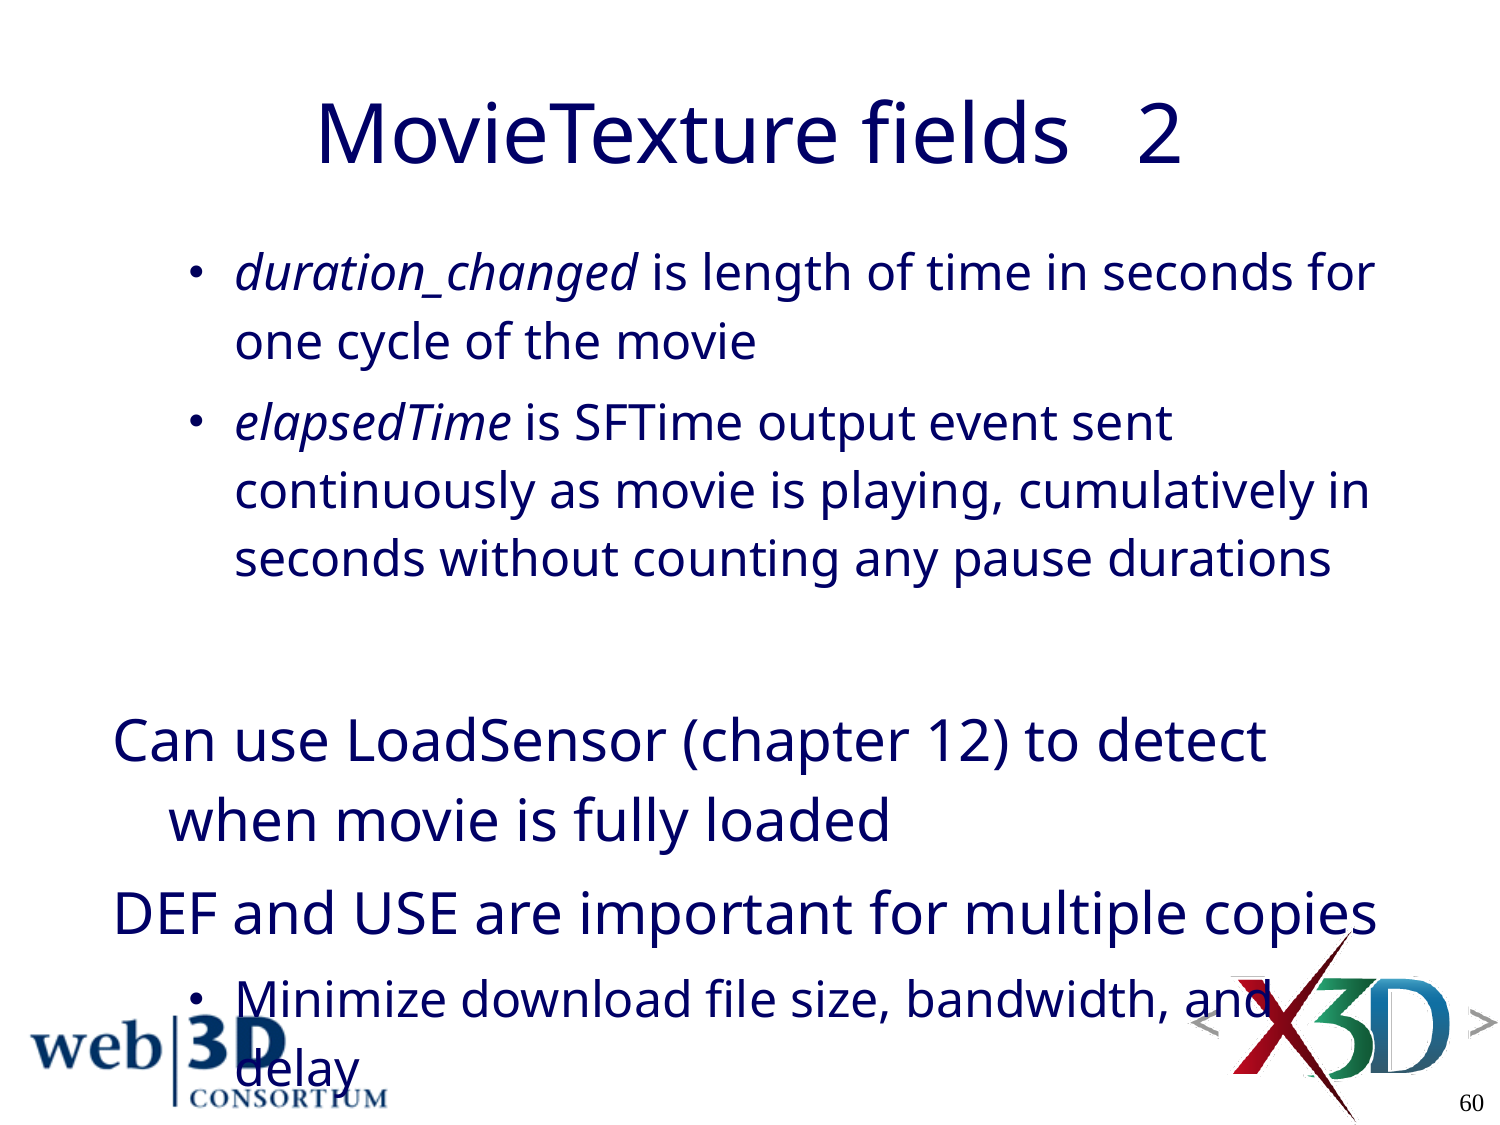

# MovieTexture fields 2
duration_changed is length of time in seconds for one cycle of the movie
elapsedTime is SFTime output event sent continuously as movie is playing, cumulatively in seconds without counting any pause durations
Can use LoadSensor (chapter 12) to detect when movie is fully loaded
DEF and USE are important for multiple copies
Minimize download file size, bandwidth, and delay